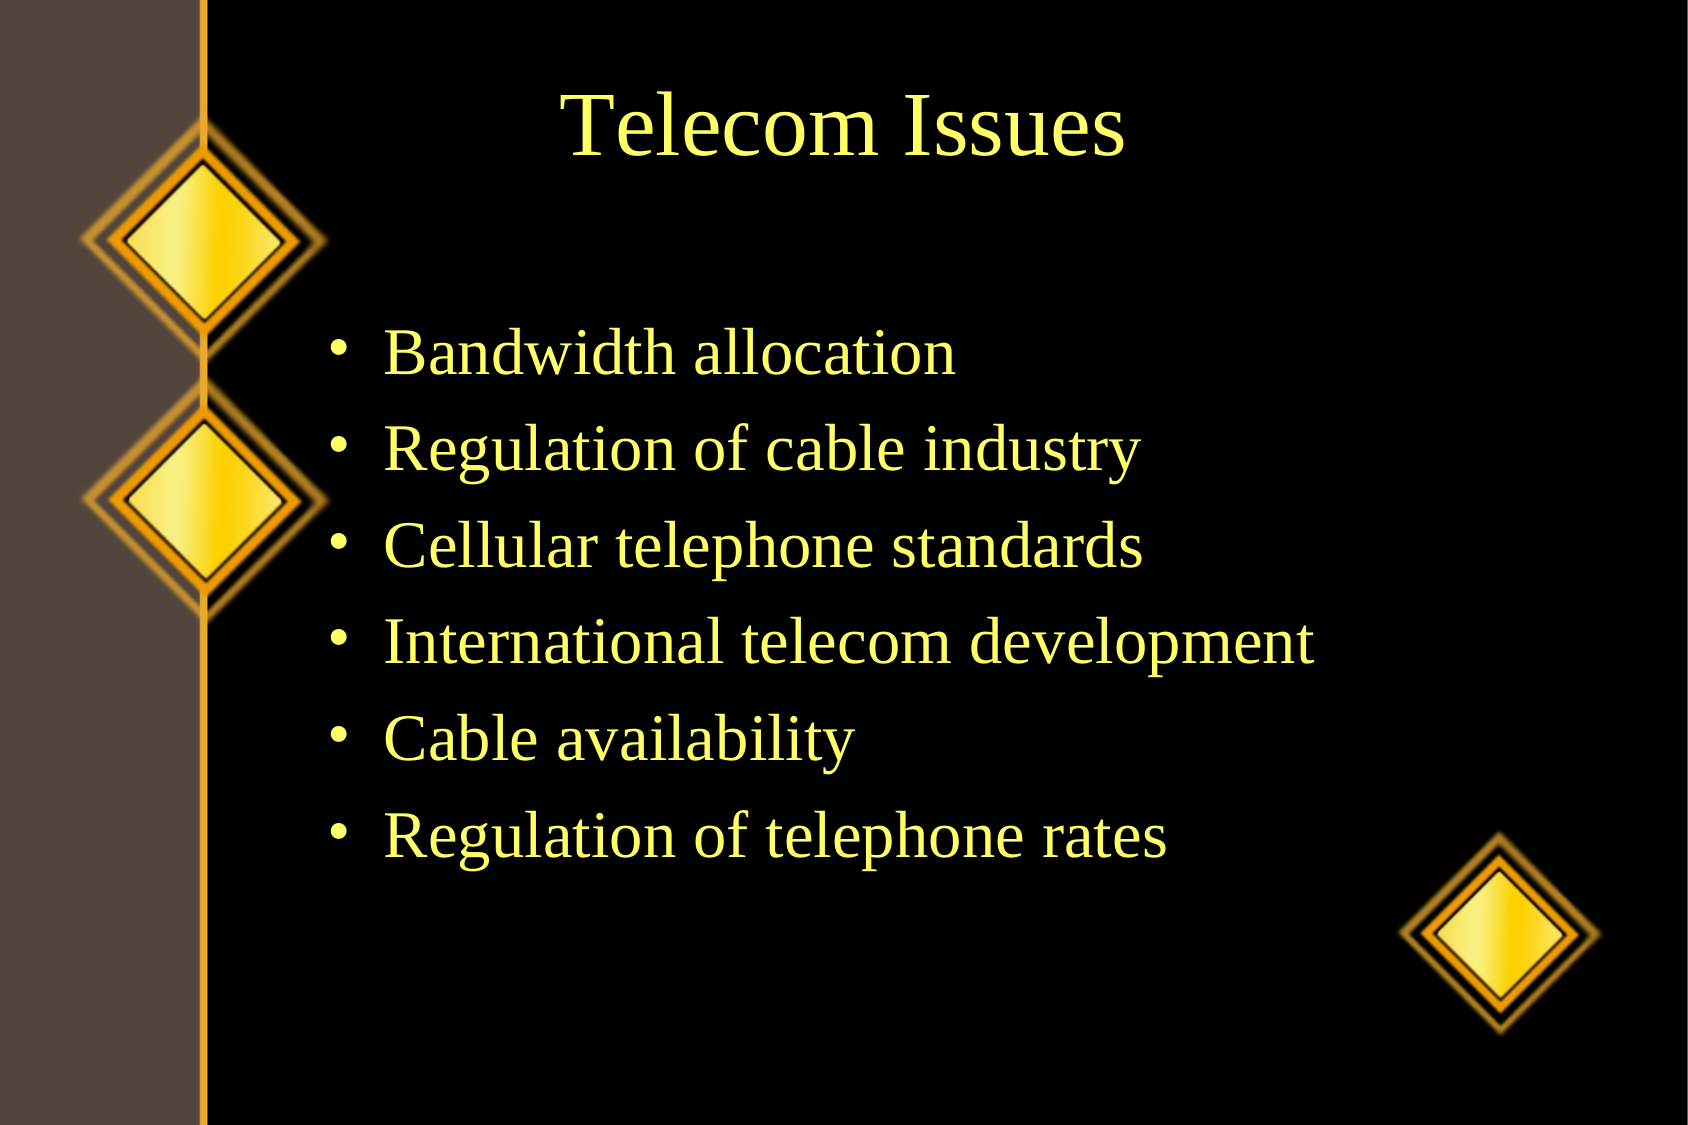

# Telecom Issues
Bandwidth allocation
Regulation of cable industry
Cellular telephone standards
International telecom development
Cable availability
Regulation of telephone rates